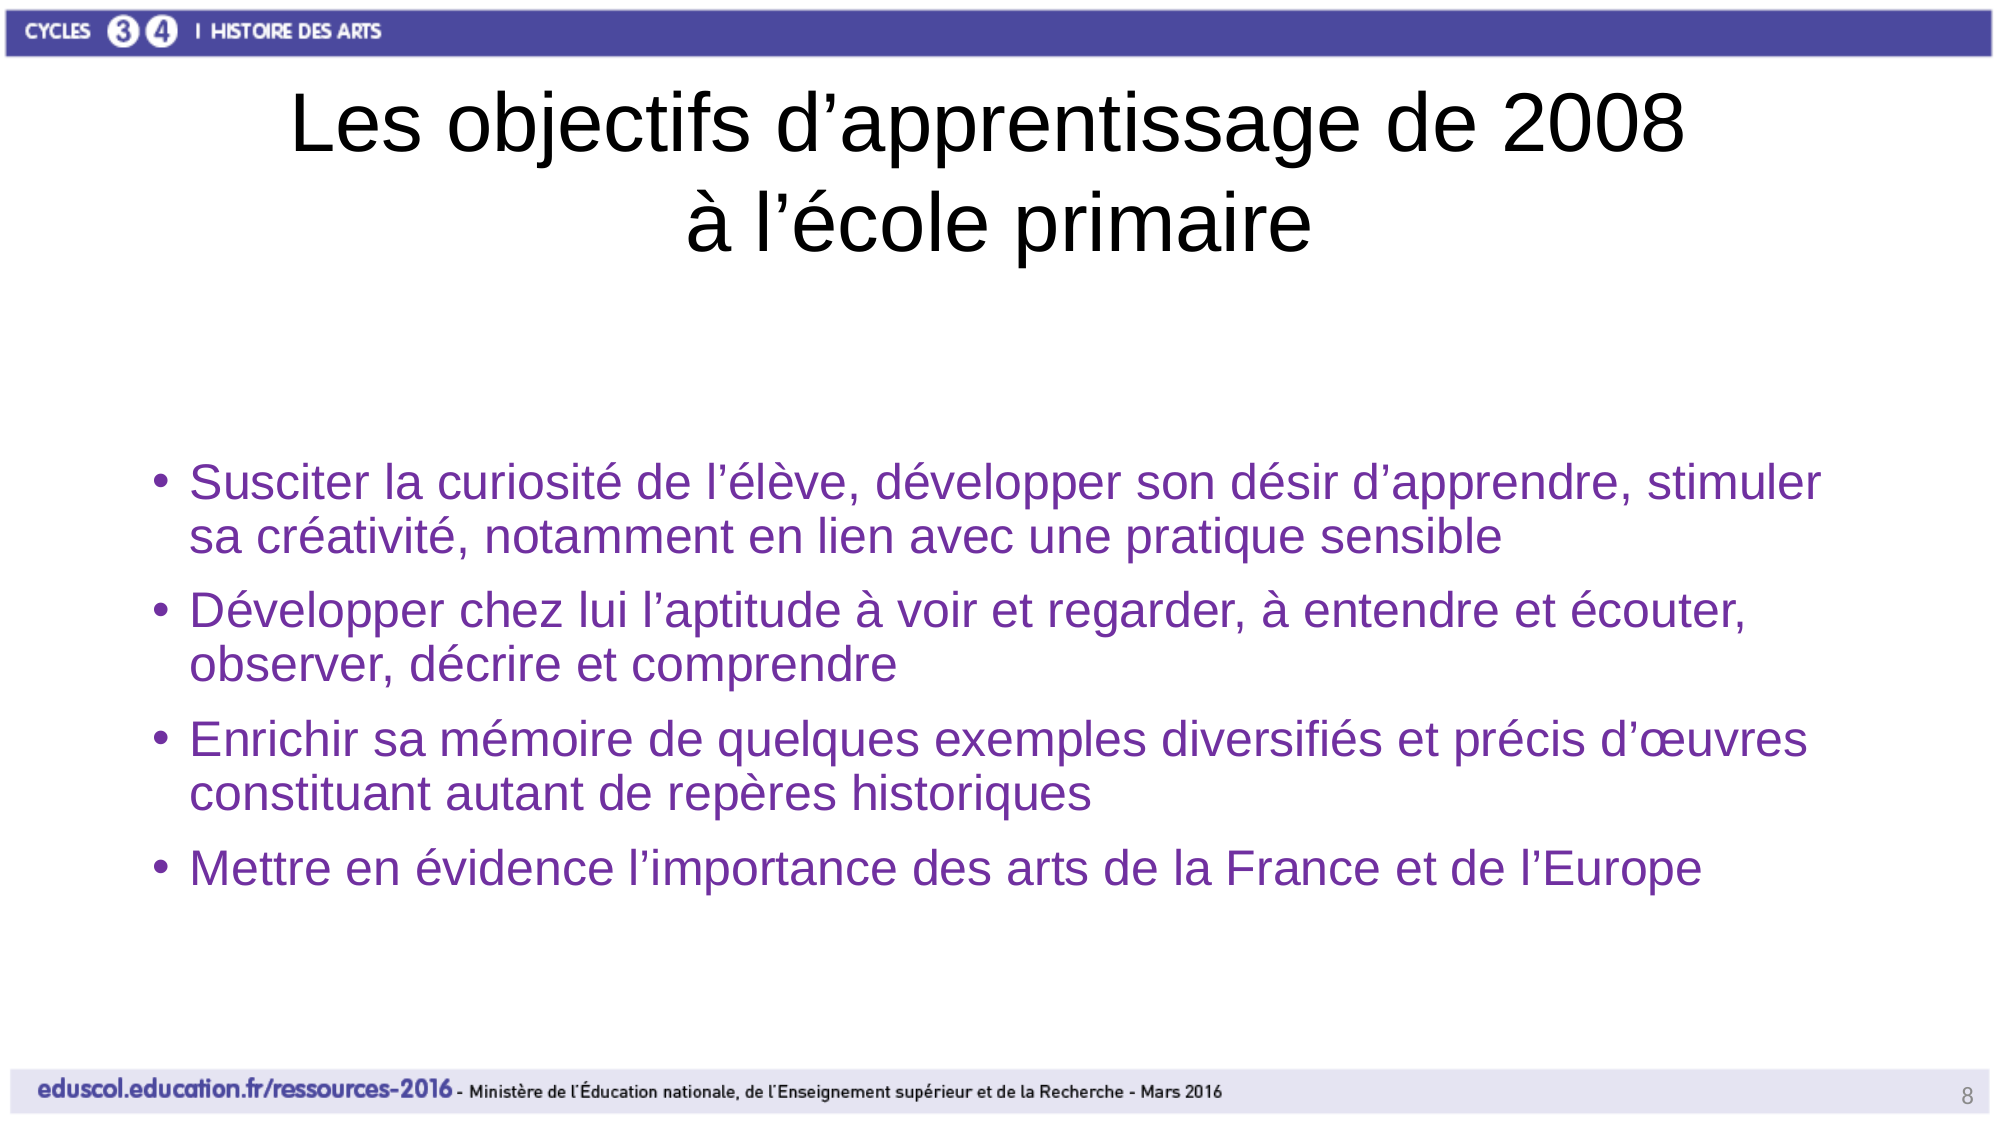

# Les objectifs d’apprentissage de 2008 à l’école primaire
Susciter la curiosité de l’élève, développer son désir d’apprendre, stimuler sa créativité, notamment en lien avec une pratique sensible
Développer chez lui l’aptitude à voir et regarder, à entendre et écouter, observer, décrire et comprendre
Enrichir sa mémoire de quelques exemples diversifiés et précis d’œuvres constituant autant de repères historiques
Mettre en évidence l’importance des arts de la France et de l’Europe